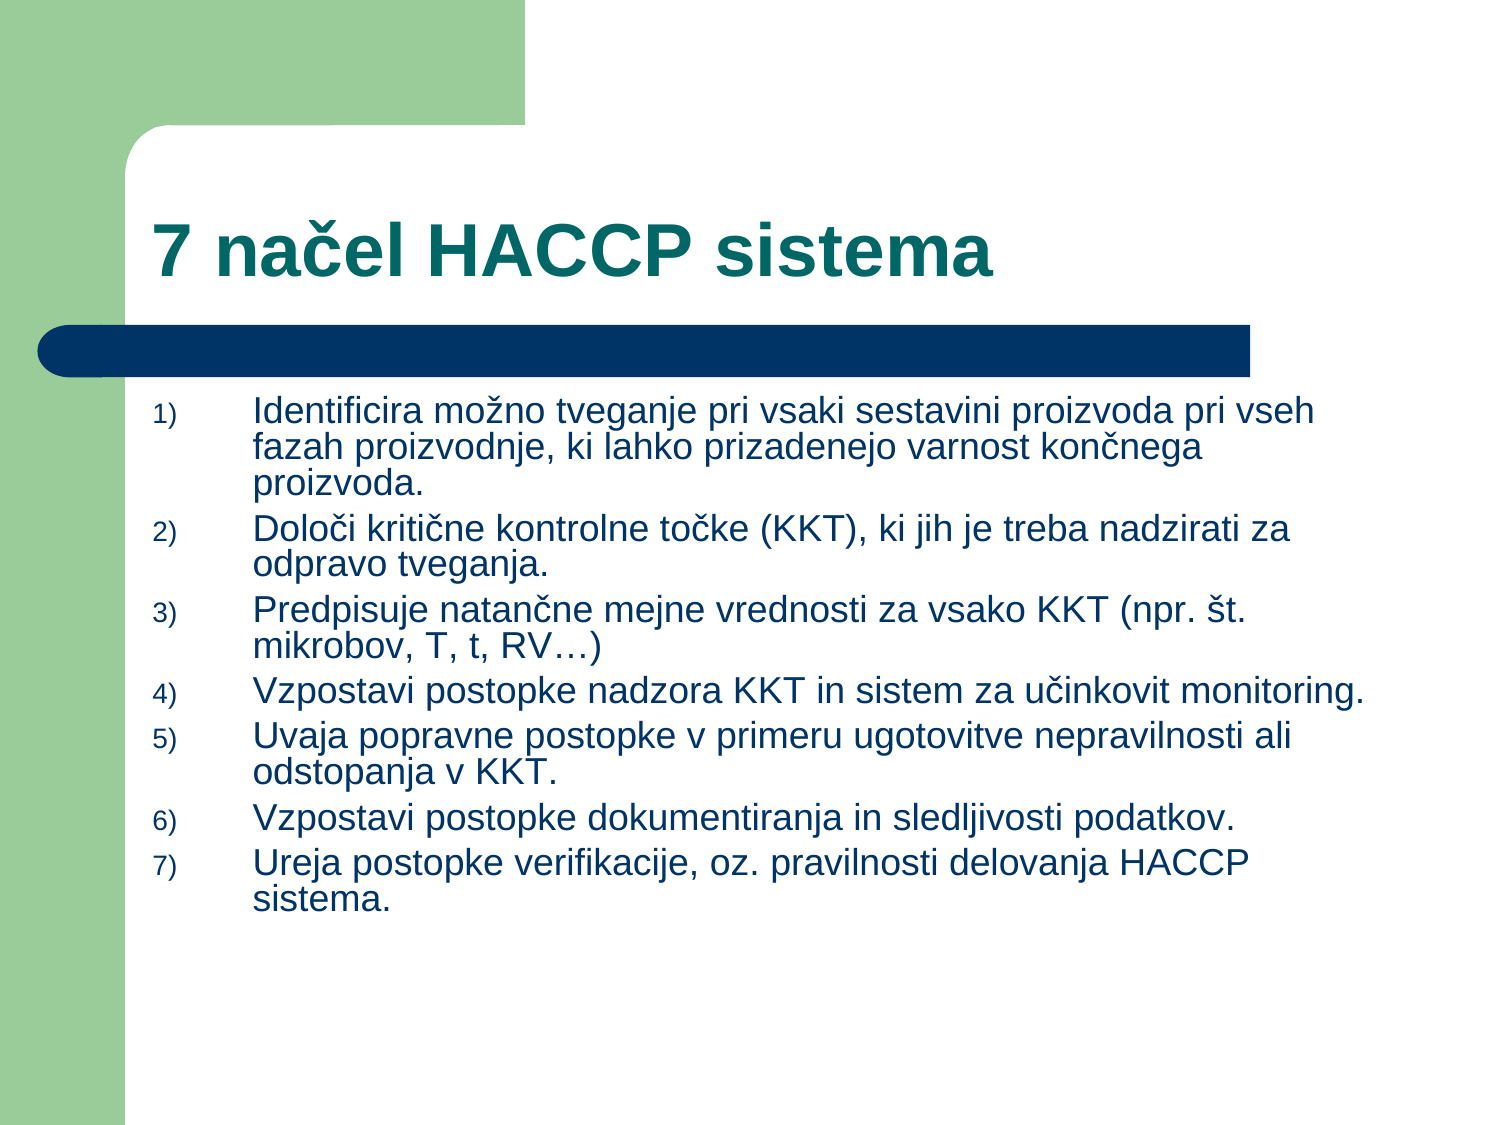

# 7 načel HACCP sistema
Identificira možno tveganje pri vsaki sestavini proizvoda pri vseh fazah proizvodnje, ki lahko prizadenejo varnost končnega proizvoda.
Določi kritične kontrolne točke (KKT), ki jih je treba nadzirati za odpravo tveganja.
Predpisuje natančne mejne vrednosti za vsako KKT (npr. št. mikrobov, T, t, RV…)
Vzpostavi postopke nadzora KKT in sistem za učinkovit monitoring.
Uvaja popravne postopke v primeru ugotovitve nepravilnosti ali odstopanja v KKT.
Vzpostavi postopke dokumentiranja in sledljivosti podatkov.
Ureja postopke verifikacije, oz. pravilnosti delovanja HACCP sistema.